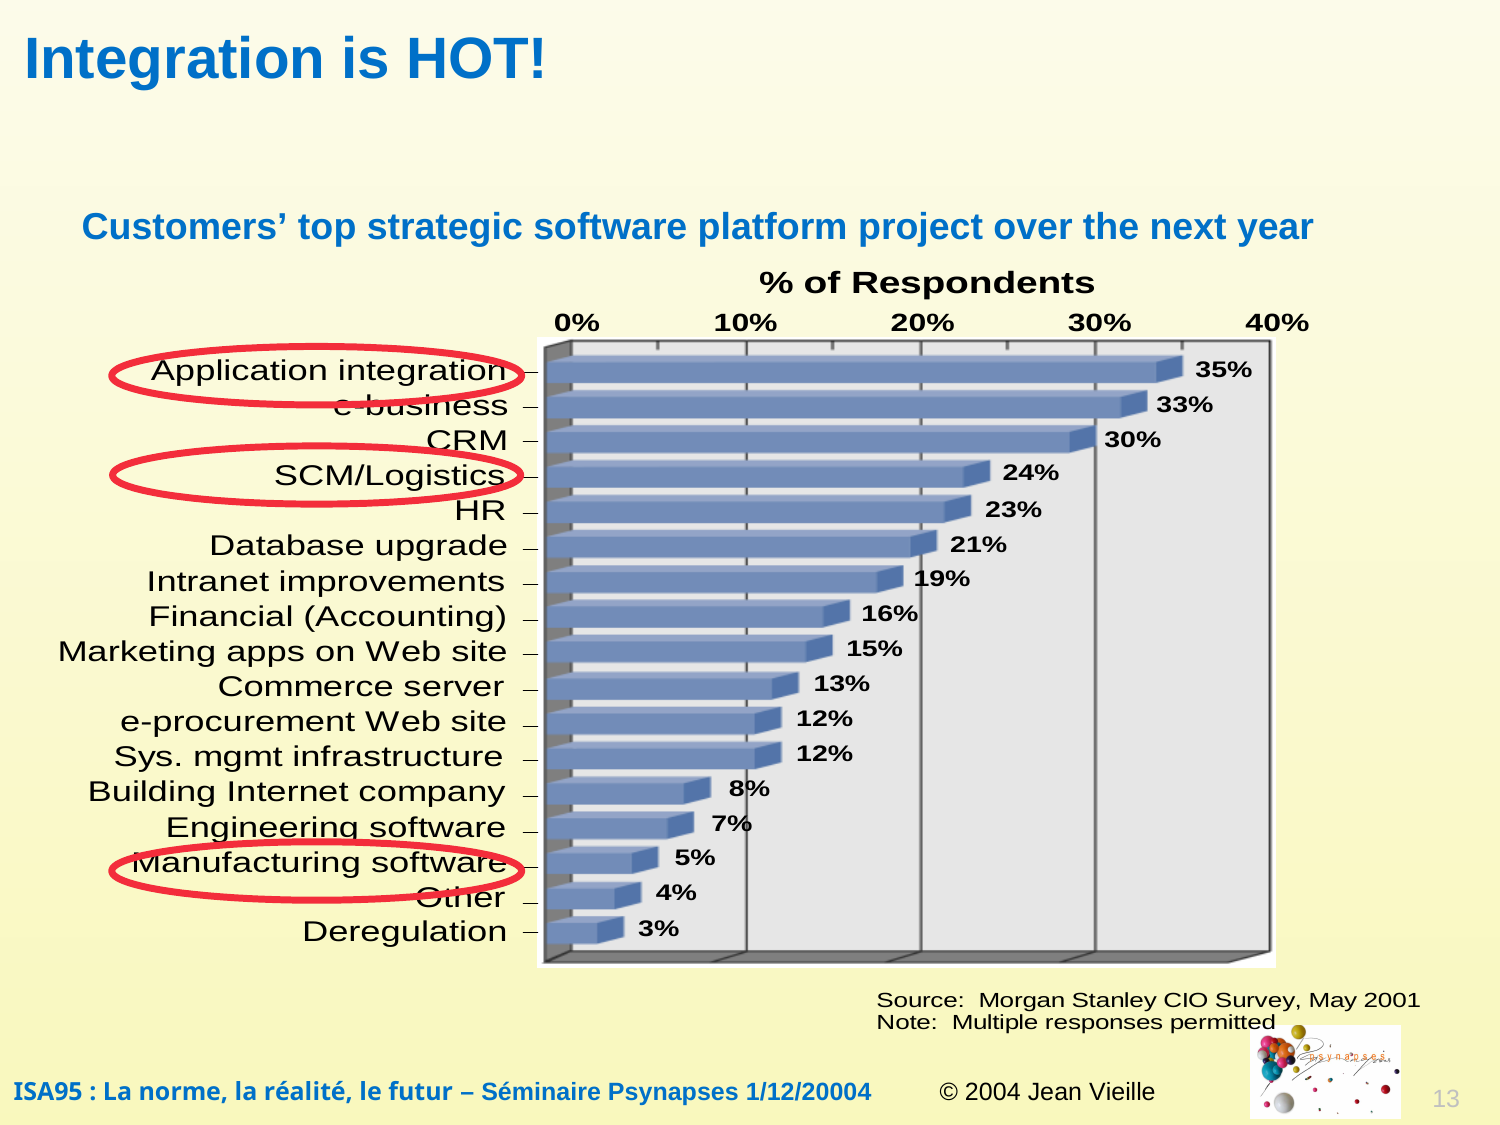

# Integration is HOT!
Customers’ top strategic software platform project over the next year